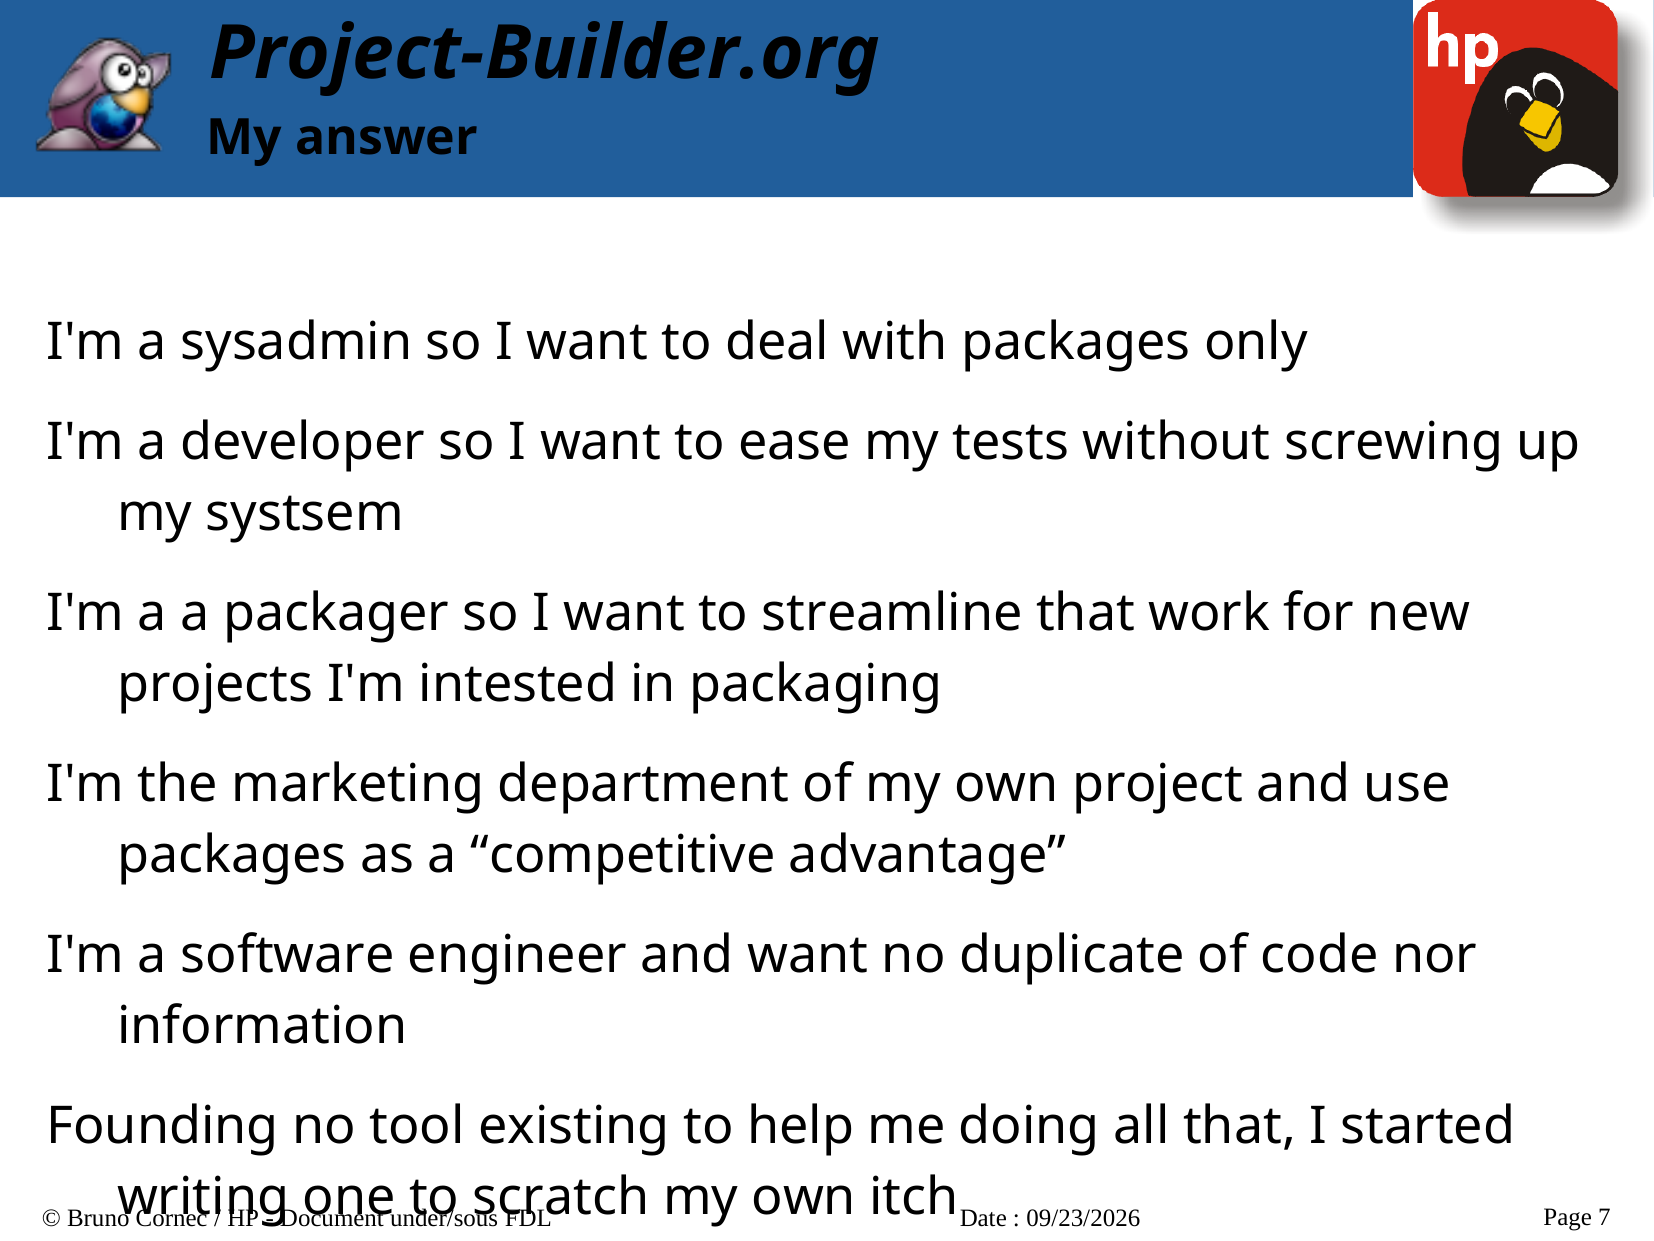

My answer
# I'm a sysadmin so I want to deal with packages only
I'm a developer so I want to ease my tests without screwing up my systsem
I'm a a packager so I want to streamline that work for new projects I'm intested in packaging
I'm the marketing department of my own project and use packages as a “competitive advantage”
I'm a software engineer and want no duplicate of code nor information
Founding no tool existing to help me doing all that, I started writing one to scratch my own itch